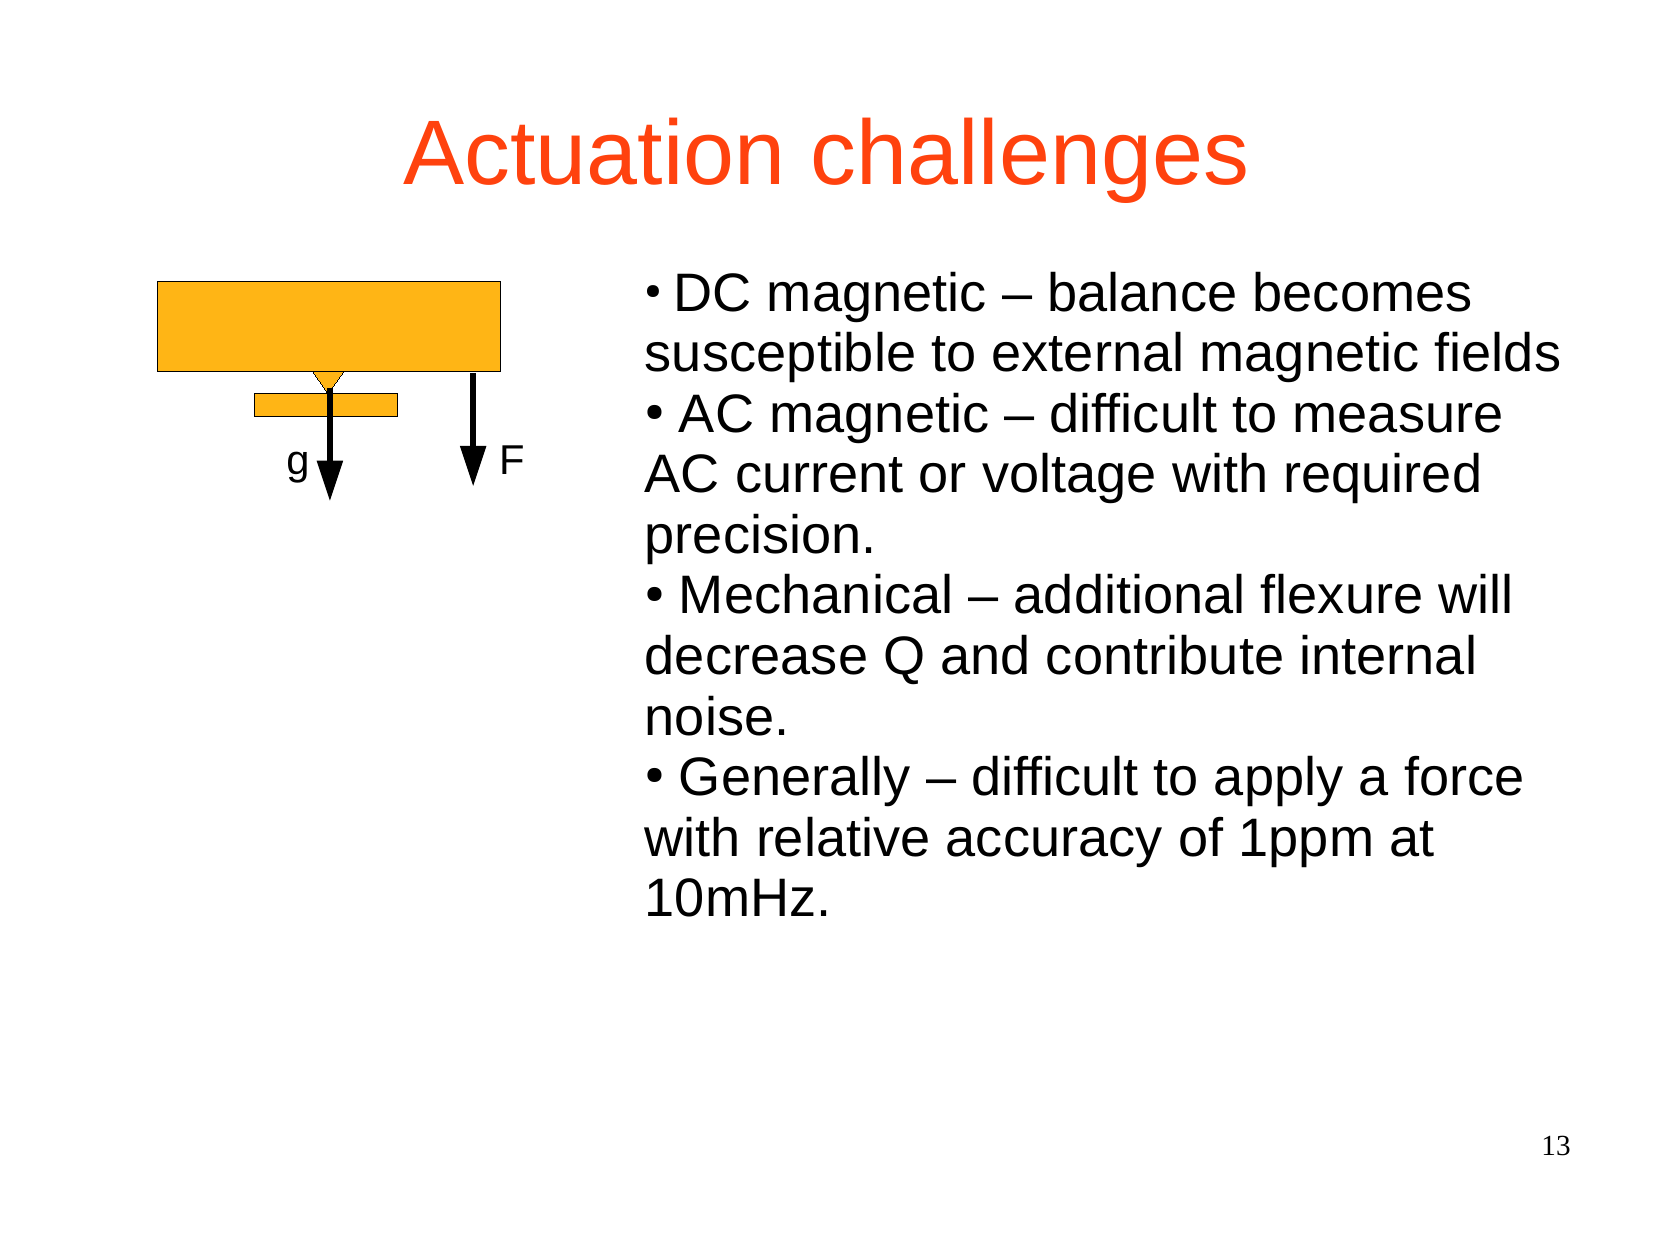

# Actuation challenges
 DC magnetic – balance becomes susceptible to external magnetic fields
 AC magnetic – difficult to measure AC current or voltage with required precision.
 Mechanical – additional flexure will decrease Q and contribute internal noise.
 Generally – difficult to apply a force with relative accuracy of 1ppm at 10mHz.
g
F
13